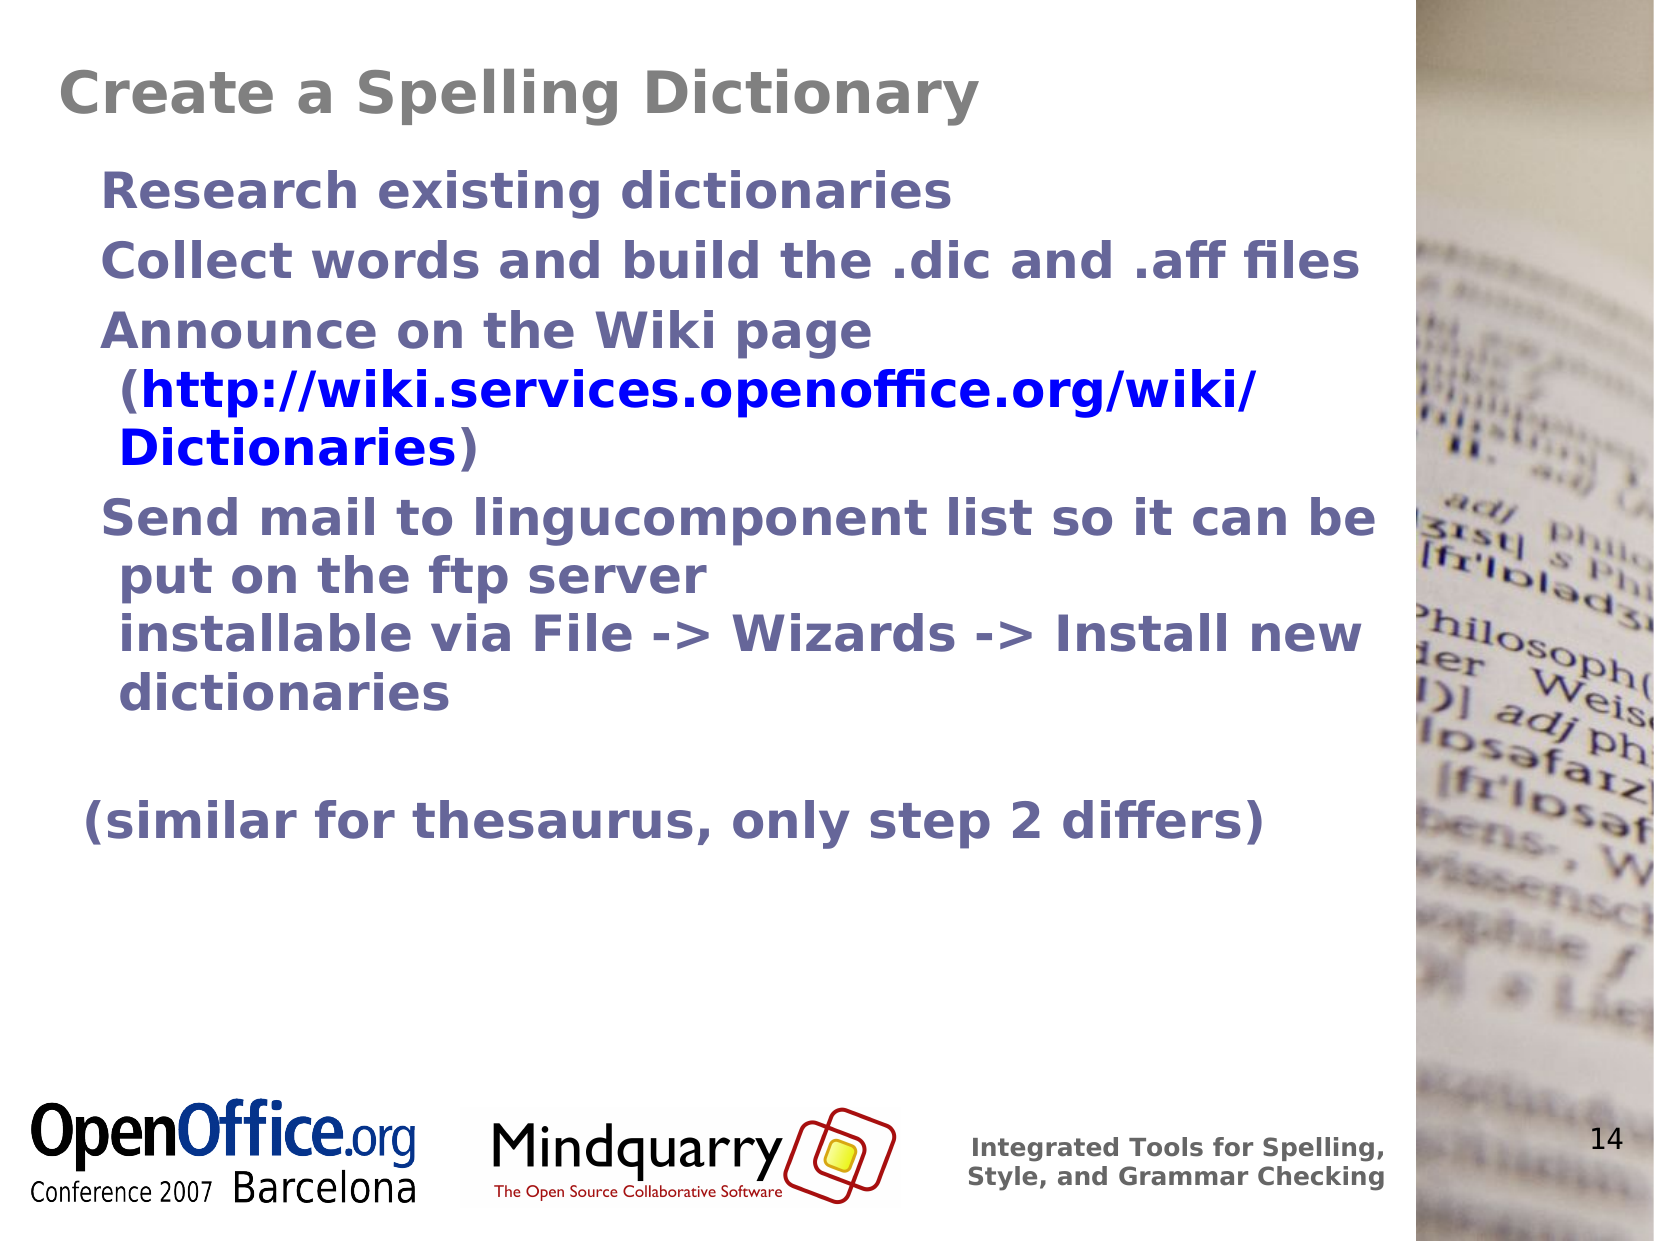

Create a Spelling Dictionary
 Research existing dictionaries
 Collect words and build the .dic and .aff files
 Announce on the Wiki page (http://wiki.services.openoffice.org/wiki/
Dictionaries)
 Send mail to lingucomponent list so it can be put on the ftp server
installable via File -> Wizards -> Install new dictionaries
(similar for thesaurus, only step 2 differs)
14
#